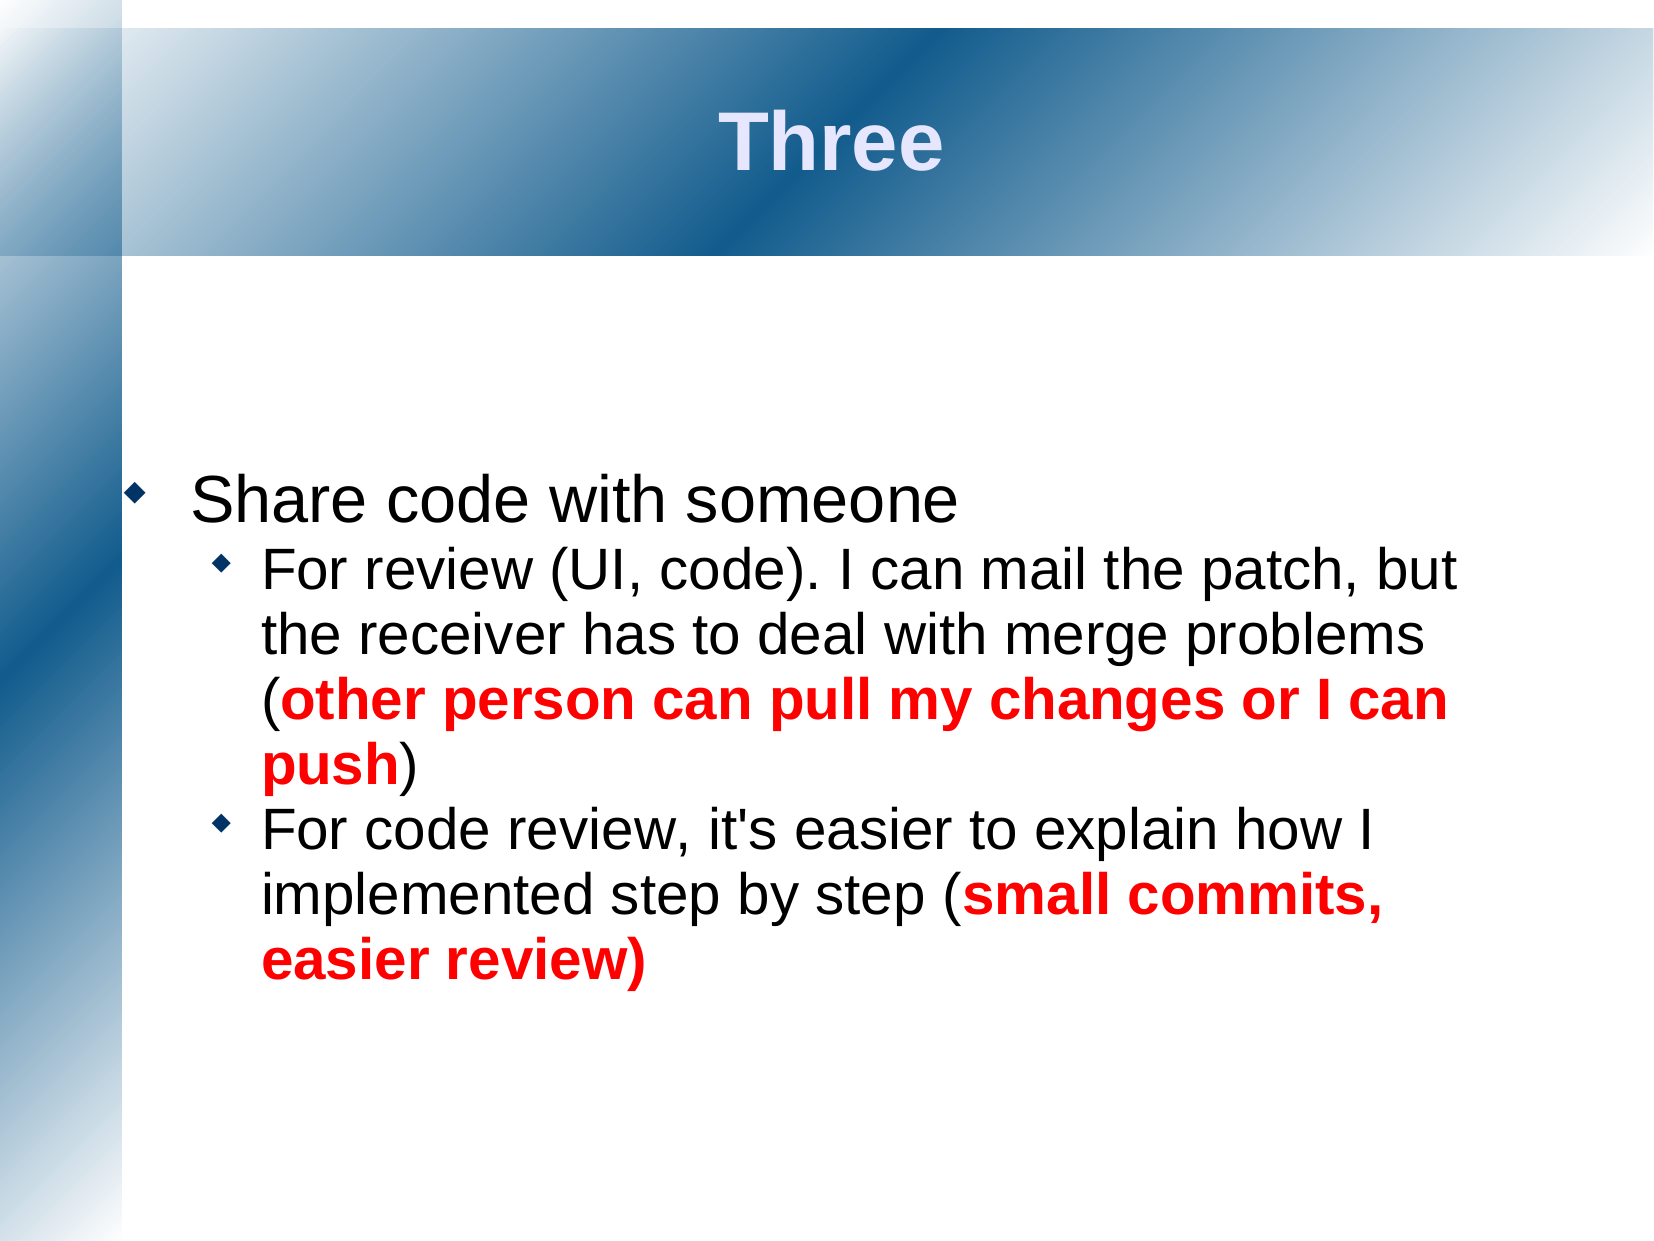

# Three
Share code with someone
For review (UI, code). I can mail the patch, but the receiver has to deal with merge problems (other person can pull my changes or I can push)
For code review, it's easier to explain how I implemented step by step (small commits, easier review)